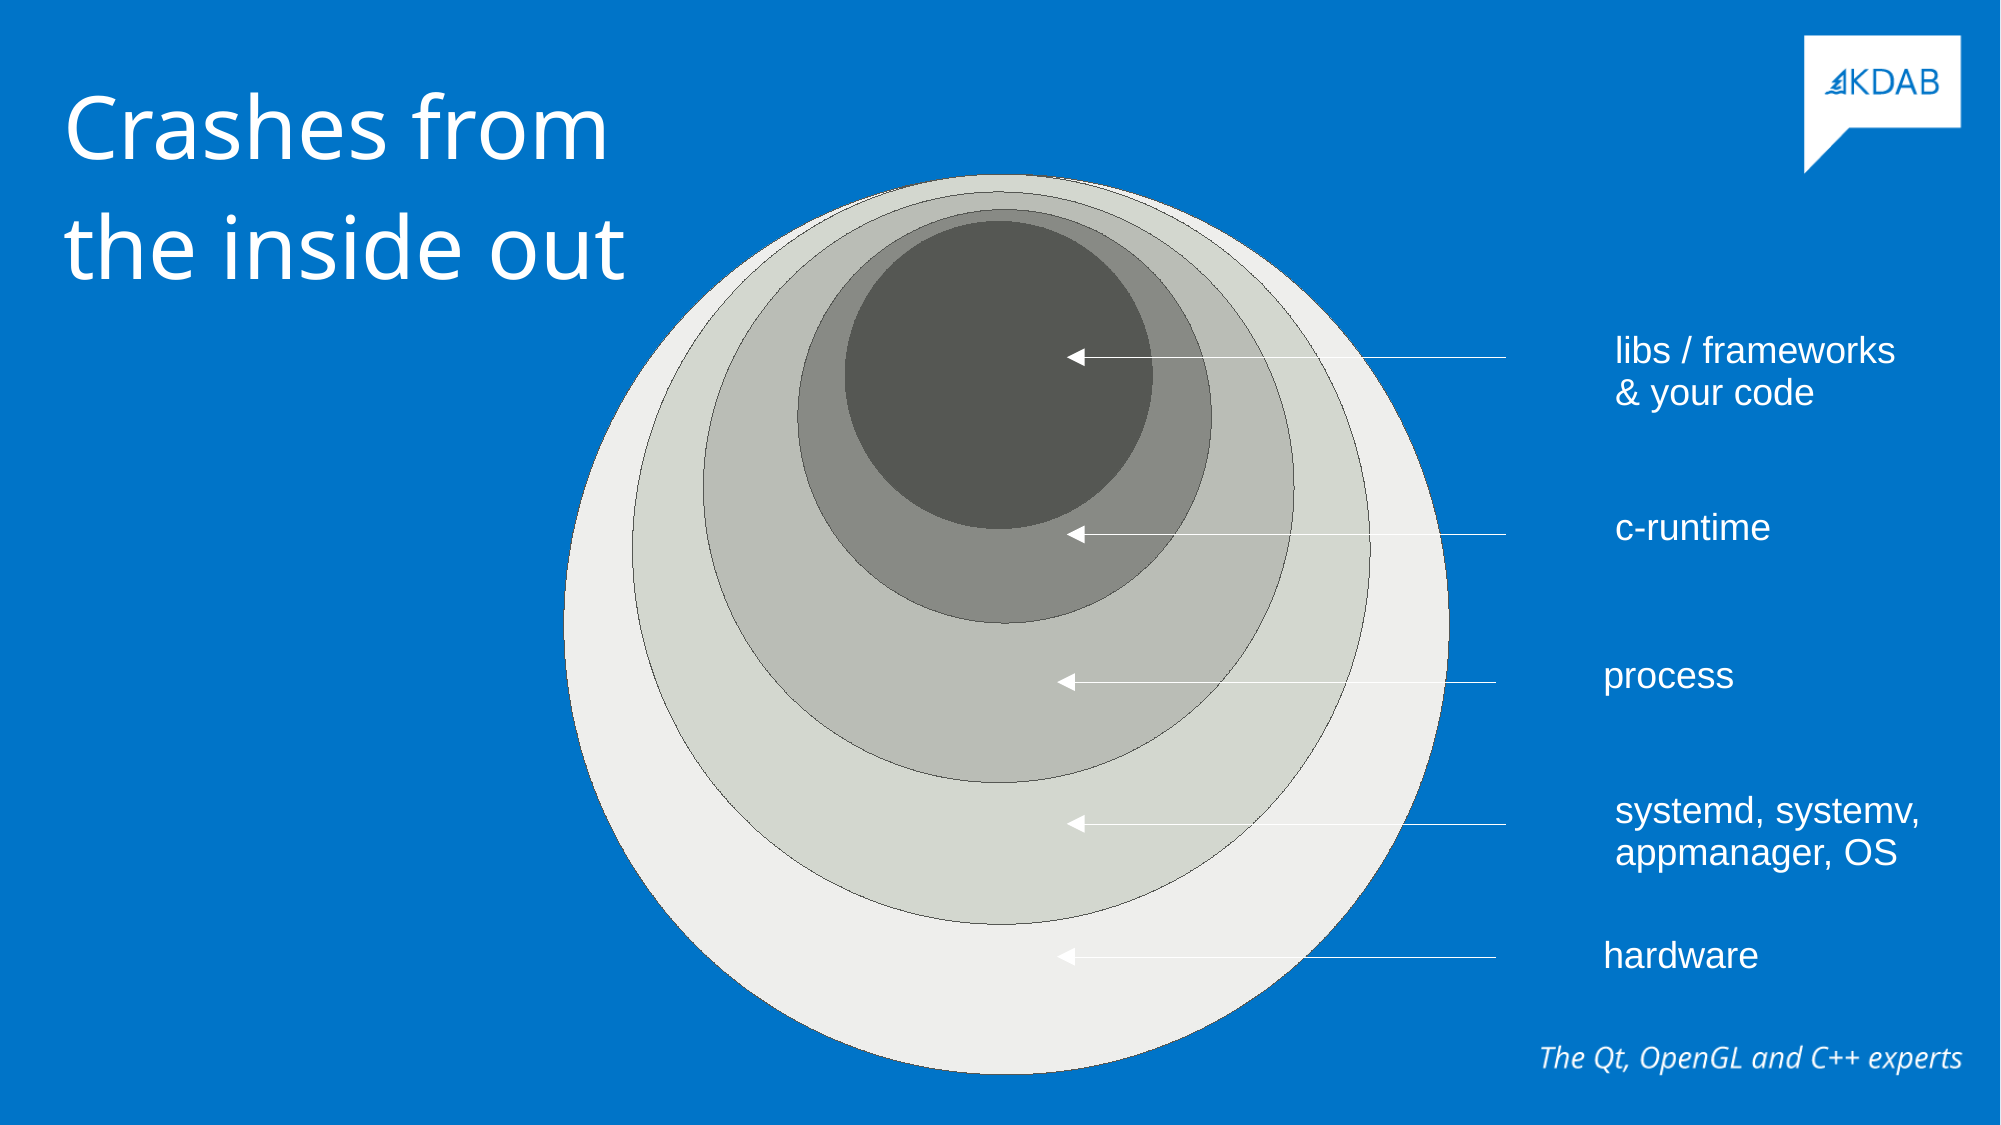

Crashes from the inside out
v
v
libs / frameworks
& your code
c-runtime
process
systemd, systemv, appmanager, OS
hardware